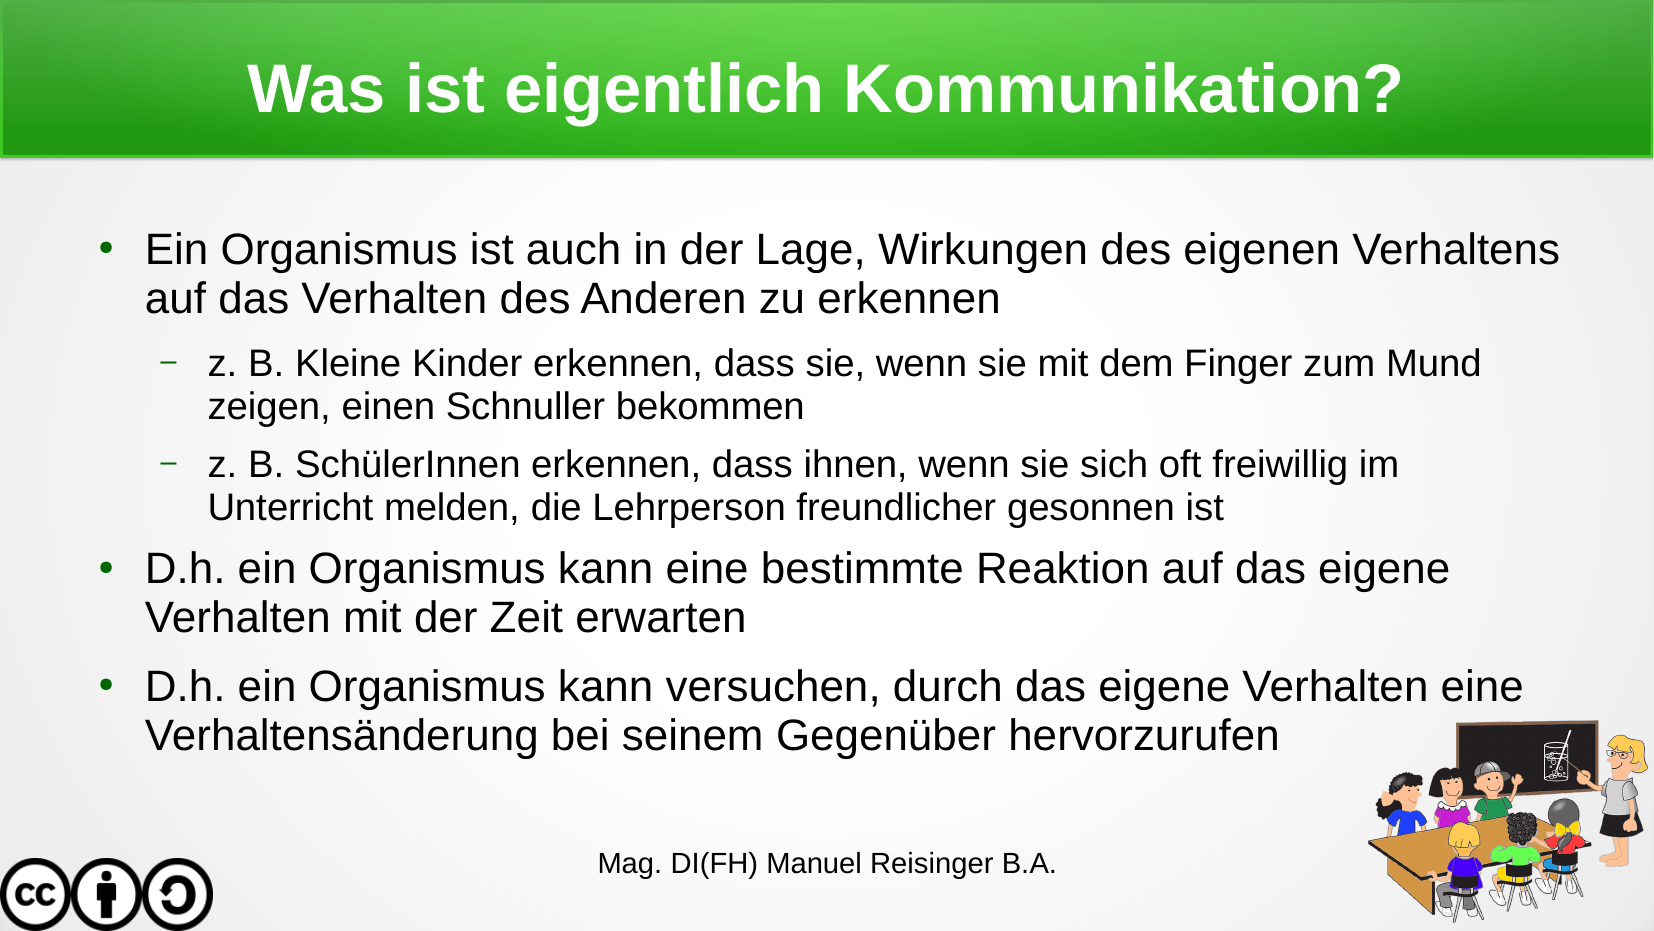

# Was ist eigentlich Kommunikation?
Ein Organismus ist auch in der Lage, Wirkungen des eigenen Verhaltens auf das Verhalten des Anderen zu erkennen
z. B. Kleine Kinder erkennen, dass sie, wenn sie mit dem Finger zum Mund zeigen, einen Schnuller bekommen
z. B. SchülerInnen erkennen, dass ihnen, wenn sie sich oft freiwillig im Unterricht melden, die Lehrperson freundlicher gesonnen ist
D.h. ein Organismus kann eine bestimmte Reaktion auf das eigene Verhalten mit der Zeit erwarten
D.h. ein Organismus kann versuchen, durch das eigene Verhalten eine Verhaltensänderung bei seinem Gegenüber hervorzurufen